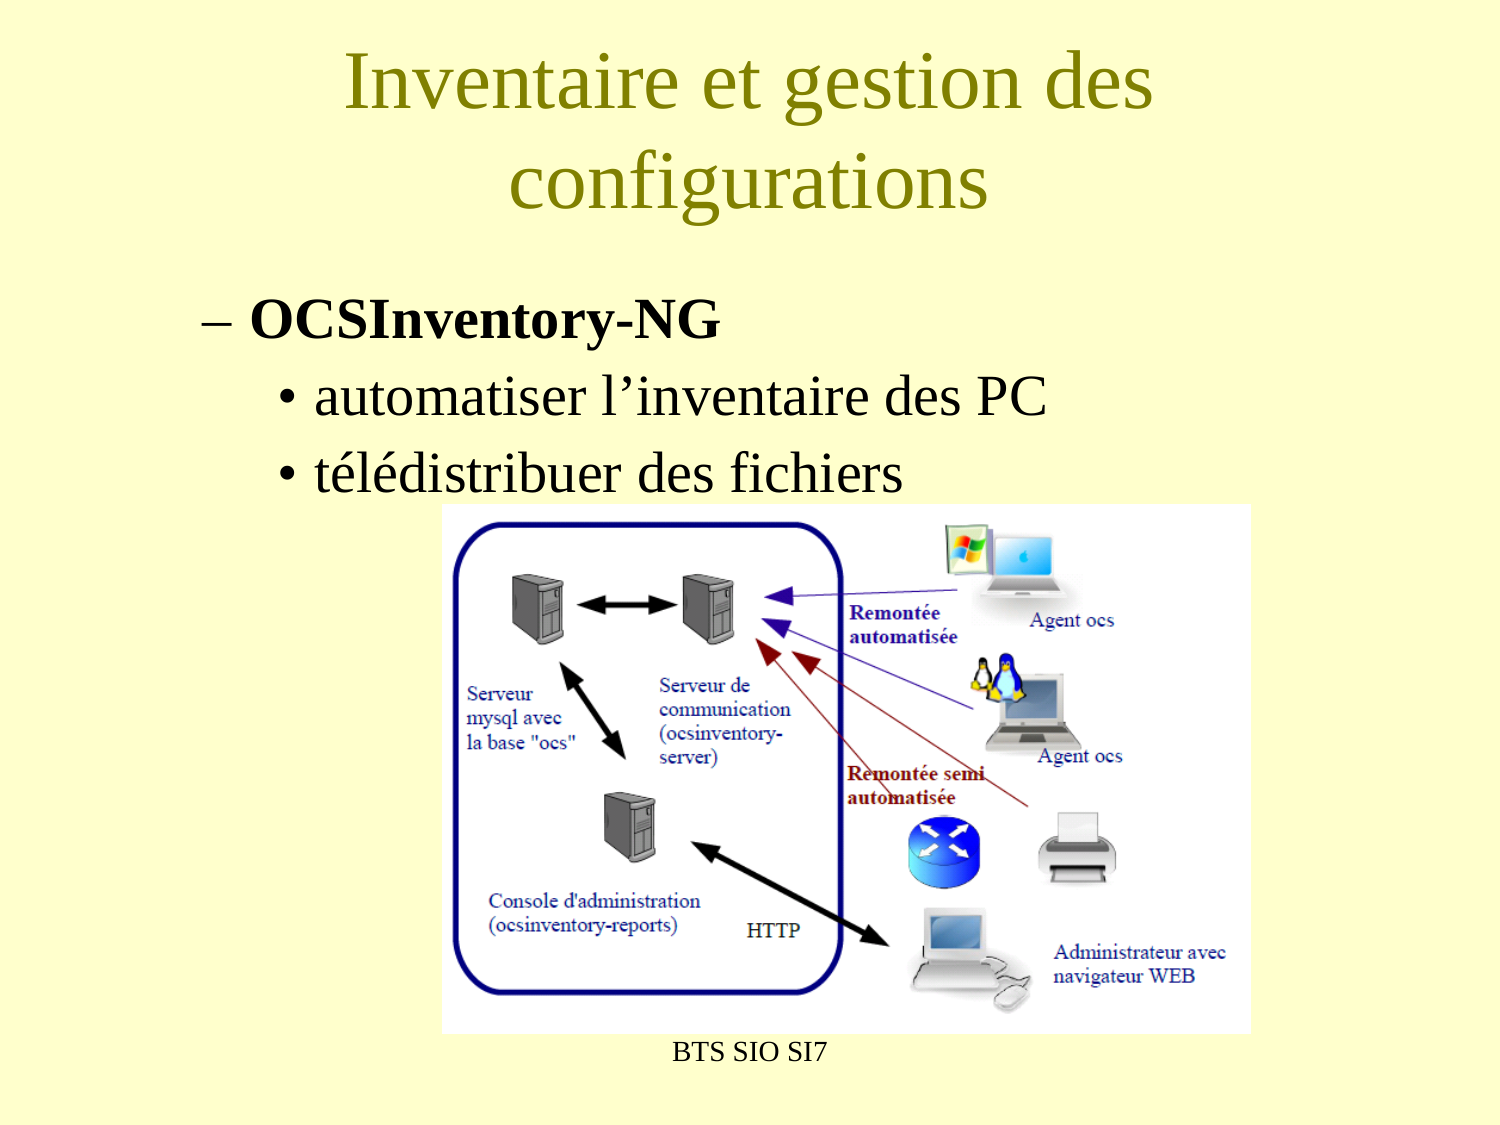

# OCSInventory-NG
automatiser l’inventaire des PC
télédistribuer des fichiers
BTS SIO SI7